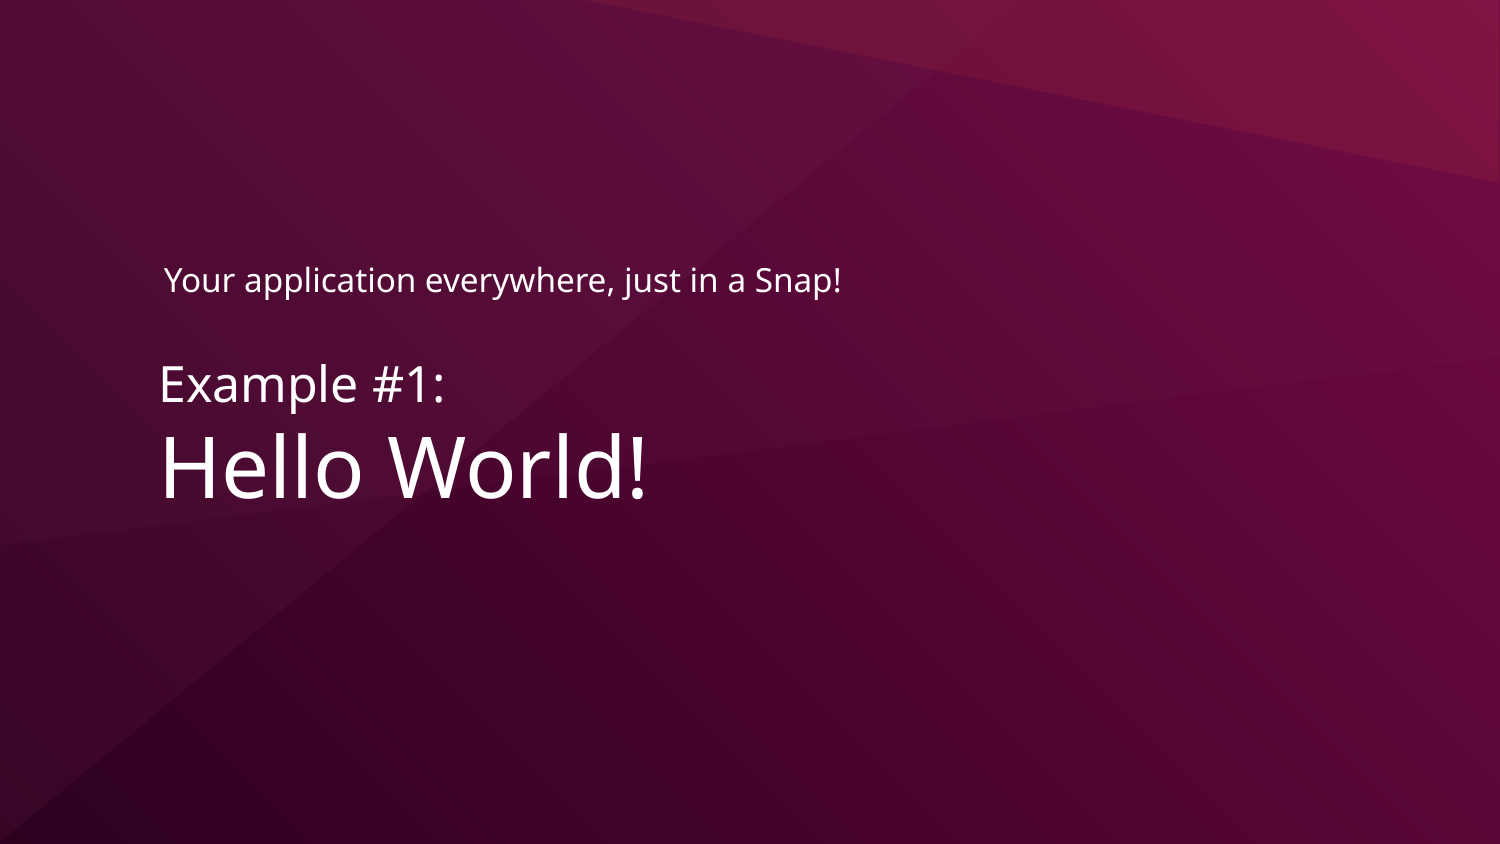

Your application everywhere, just in a Snap!
# Example #1: Hello World!